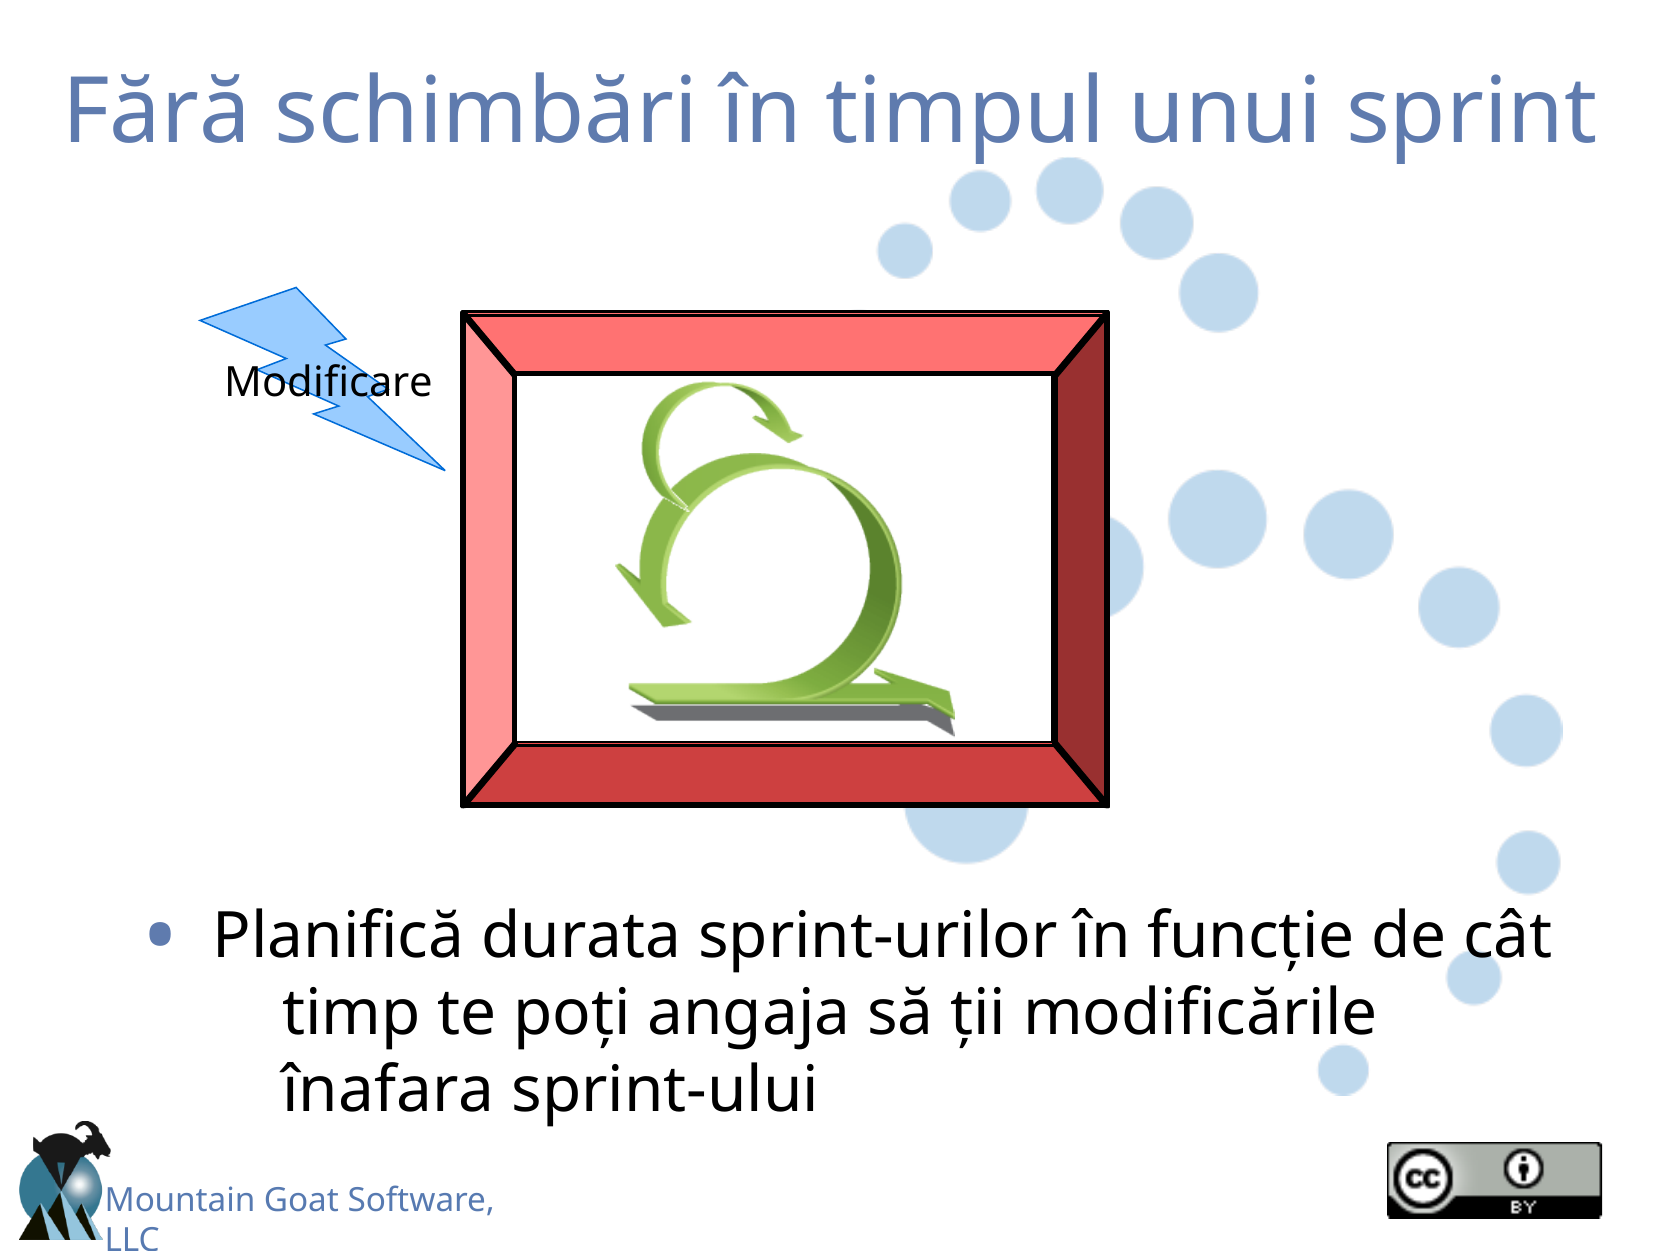

# Fără schimbări în timpul unui sprint
Modificare
Planifică durata sprint-urilor în funcție de cât timp te poți angaja să ții modificările înafara sprint-ului